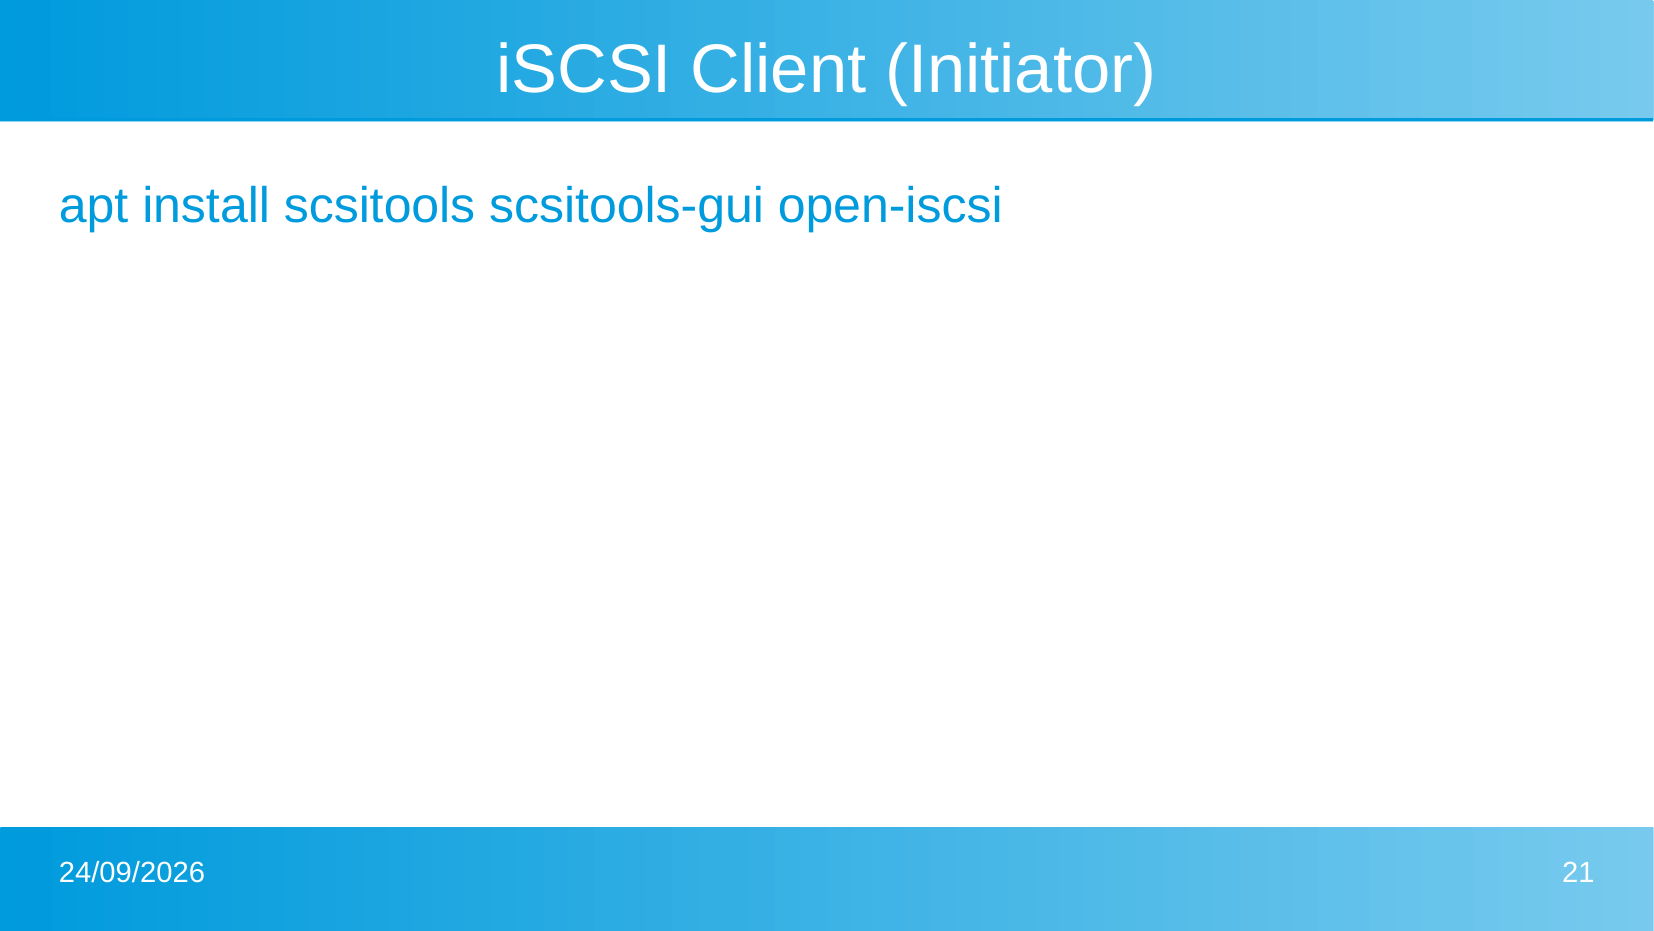

# iSCSI Client (Initiator)
apt install scsitools scsitools-gui open-iscsi
21